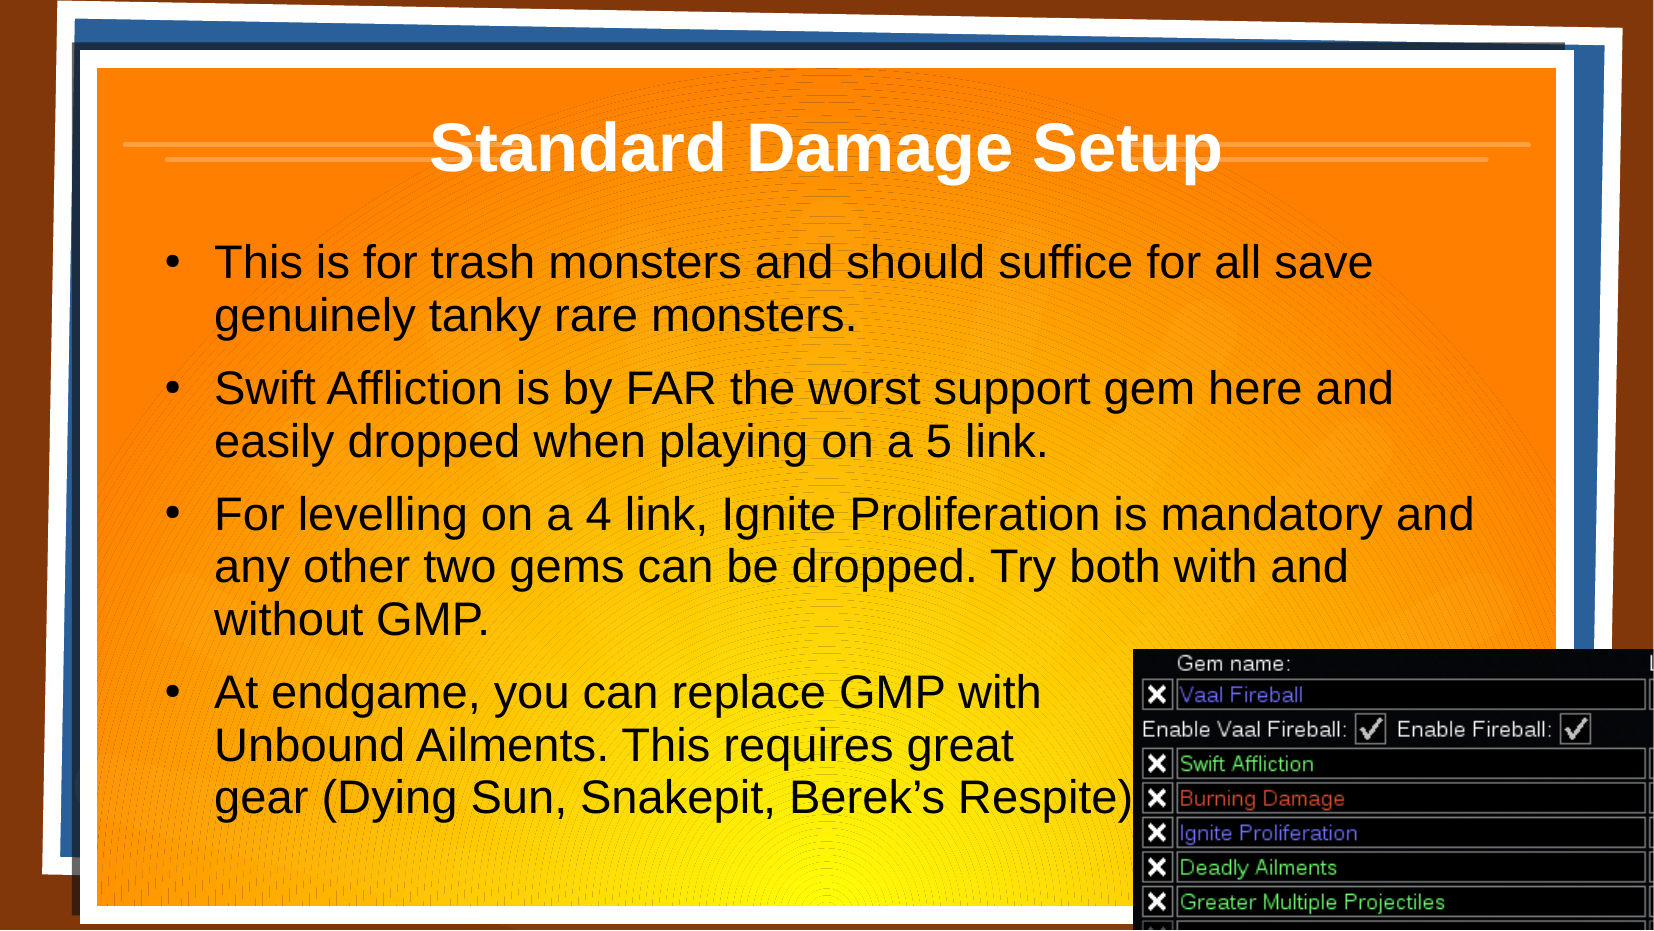

# Standard Damage Setup
This is for trash monsters and should suffice for all save genuinely tanky rare monsters.
Swift Affliction is by FAR the worst support gem here and easily dropped when playing on a 5 link.
For levelling on a 4 link, Ignite Proliferation is mandatory and any other two gems can be dropped. Try both with and without GMP.
At endgame, you can replace GMP with Unbound Ailments. This requires great gear (Dying Sun, Snakepit, Berek’s Respite)
8